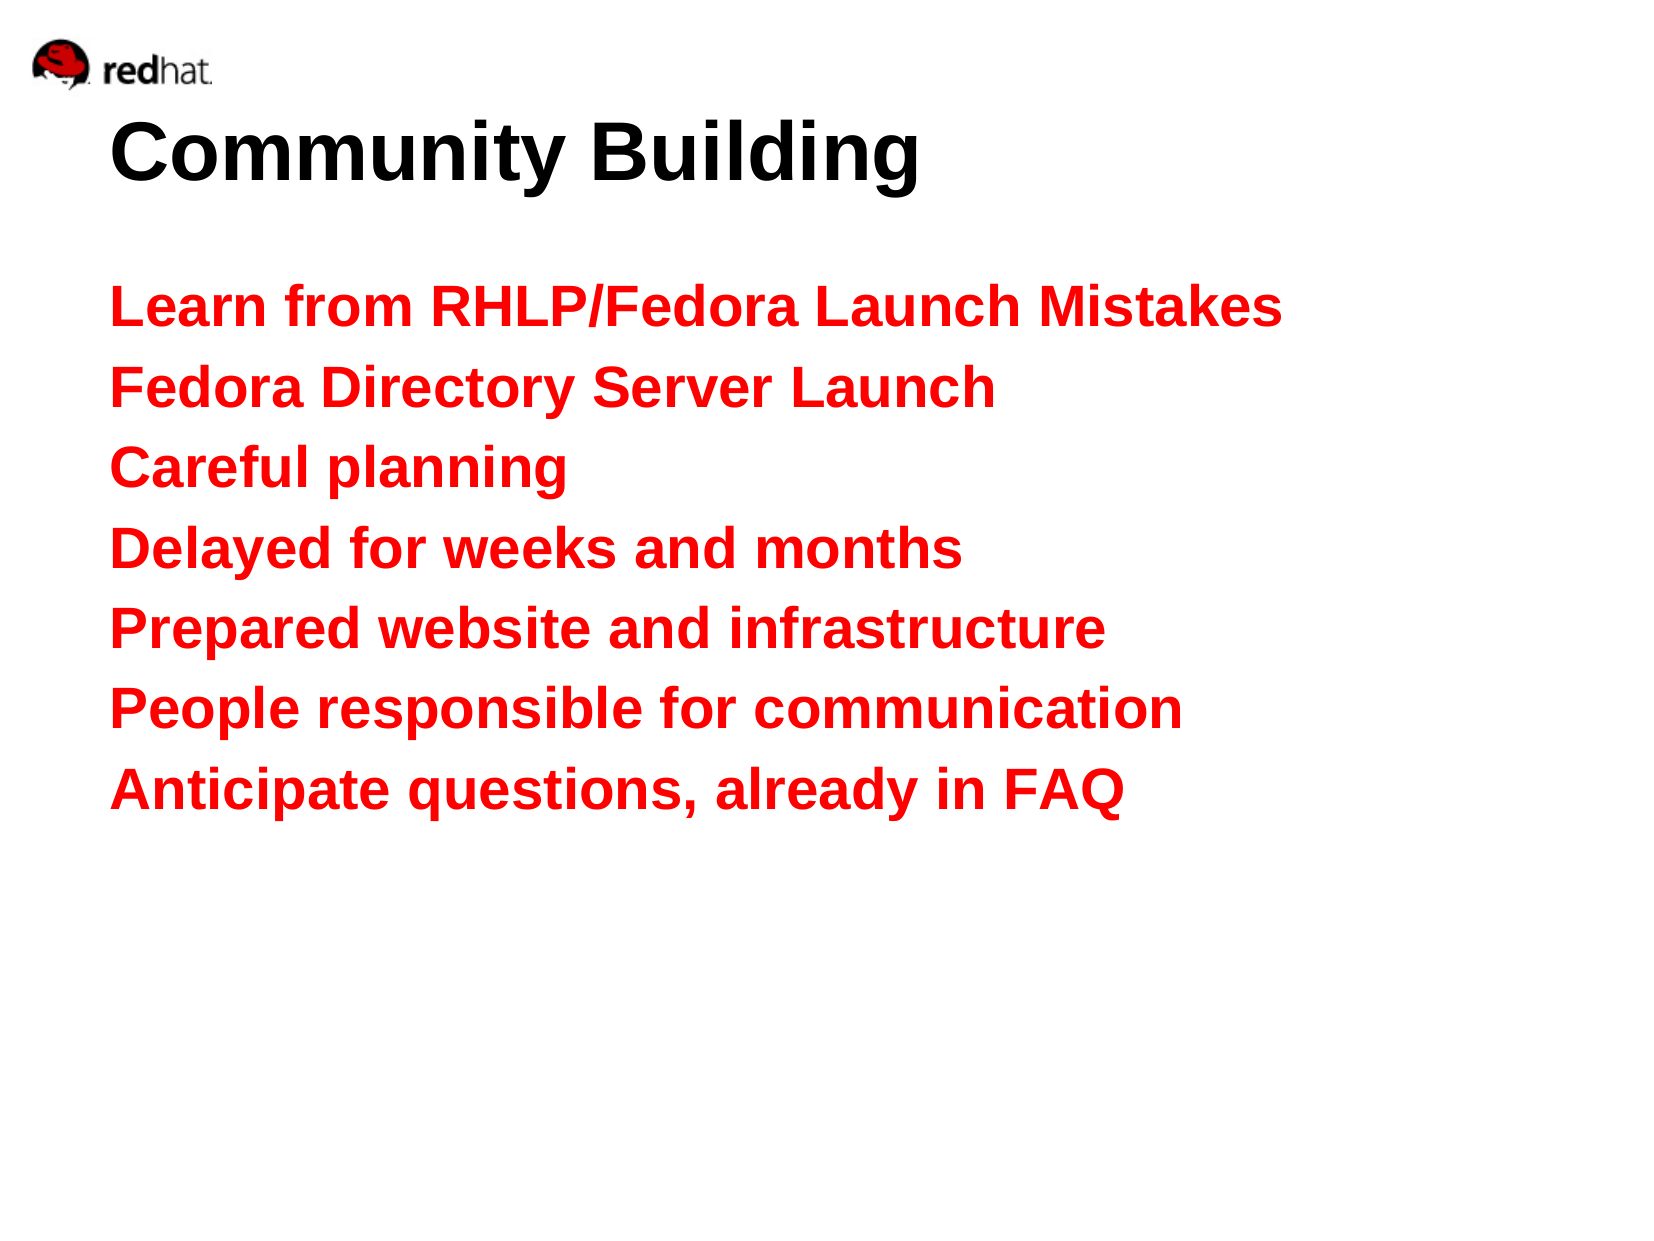

# Community Building
Learn from RHLP/Fedora Launch Mistakes
Fedora Directory Server Launch
Careful planning
Delayed for weeks and months
Prepared website and infrastructure
People responsible for communication
Anticipate questions, already in FAQ